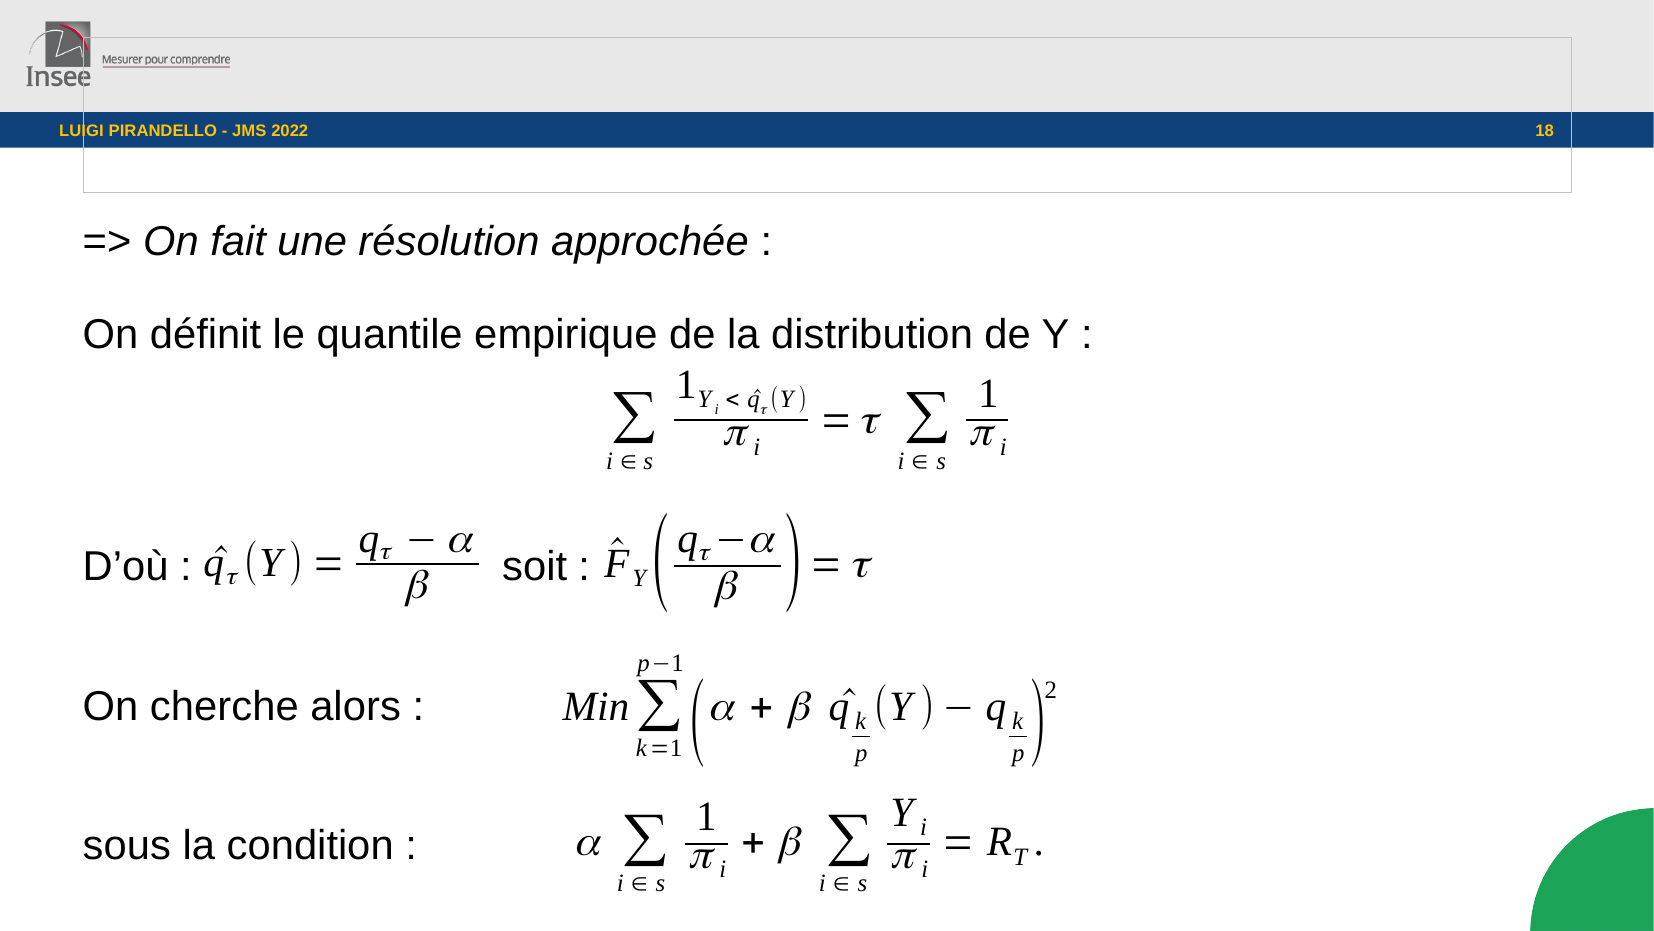

LUIGI PIRANDELLO - JMS 2022
18
=> On fait une résolution approchée :
On définit le quantile empirique de la distribution de Y :
D’où : soit :
On cherche alors :
sous la condition :